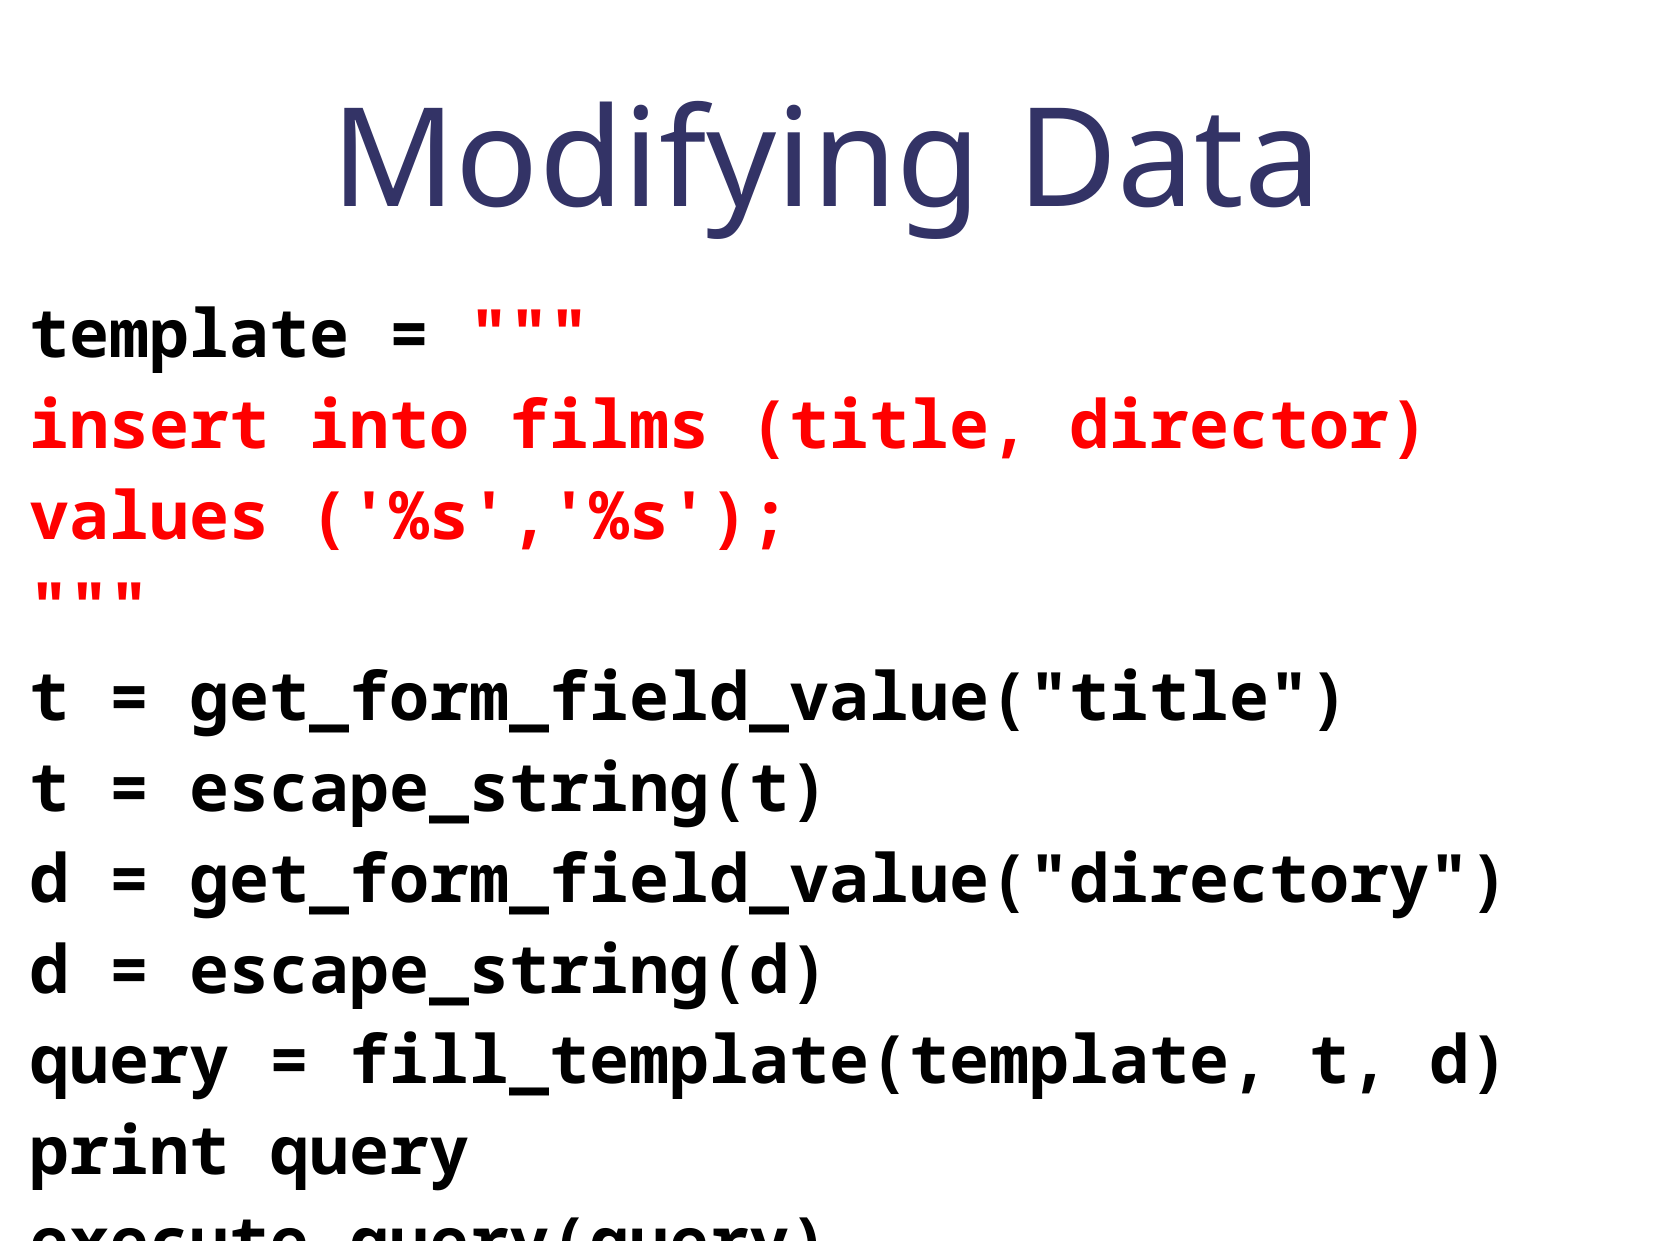

# Modifying Data
template = """
insert into films (title, director)
values ('%s','%s');
"""
t = get_form_field_value("title")
t = escape_string(t)
d = get_form_field_value("directory")
d = escape_string(d)
query = fill_template(template, t, d)
print query
execute_query(query)
commit()